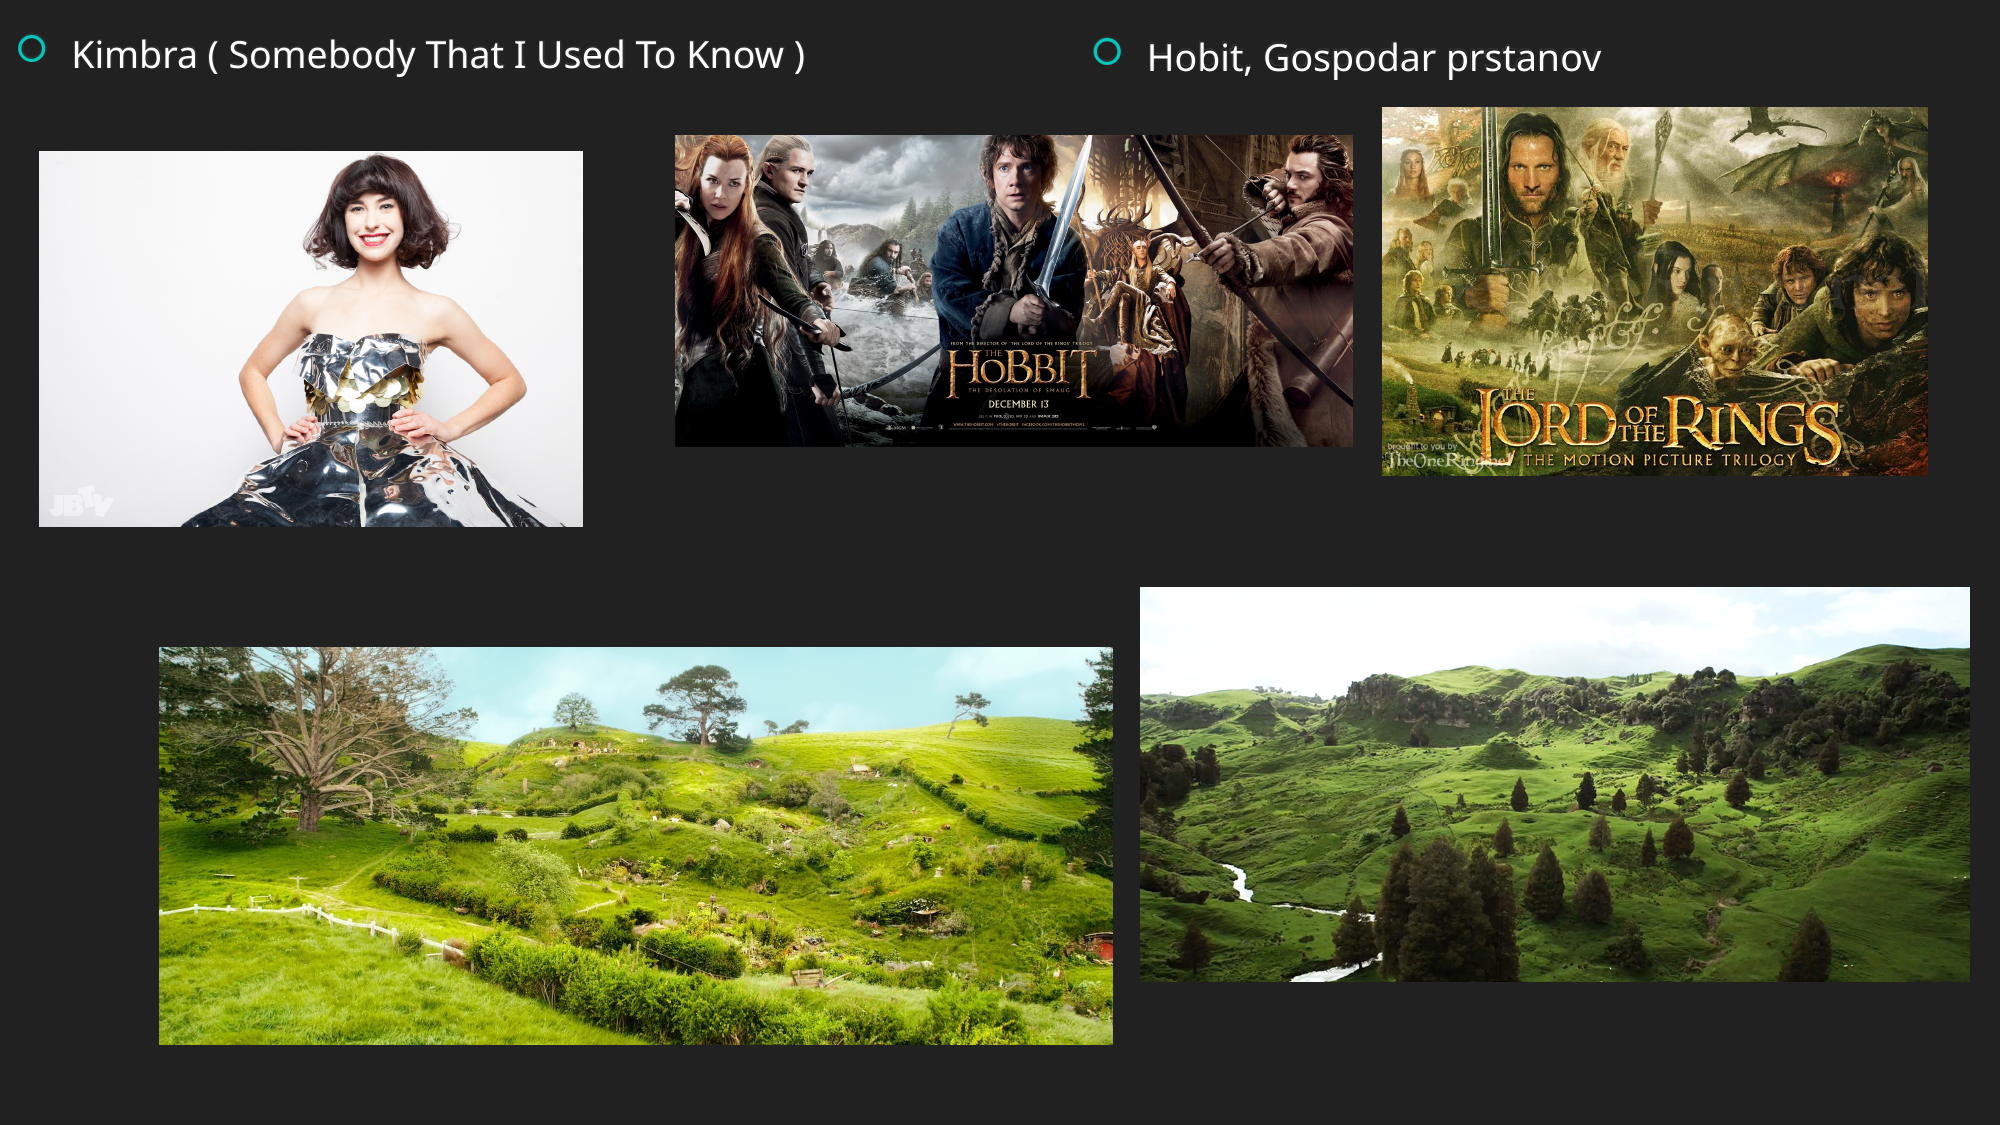

# Kimbra ( Somebody That I Used To Know )
Hobit, Gospodar prstanov